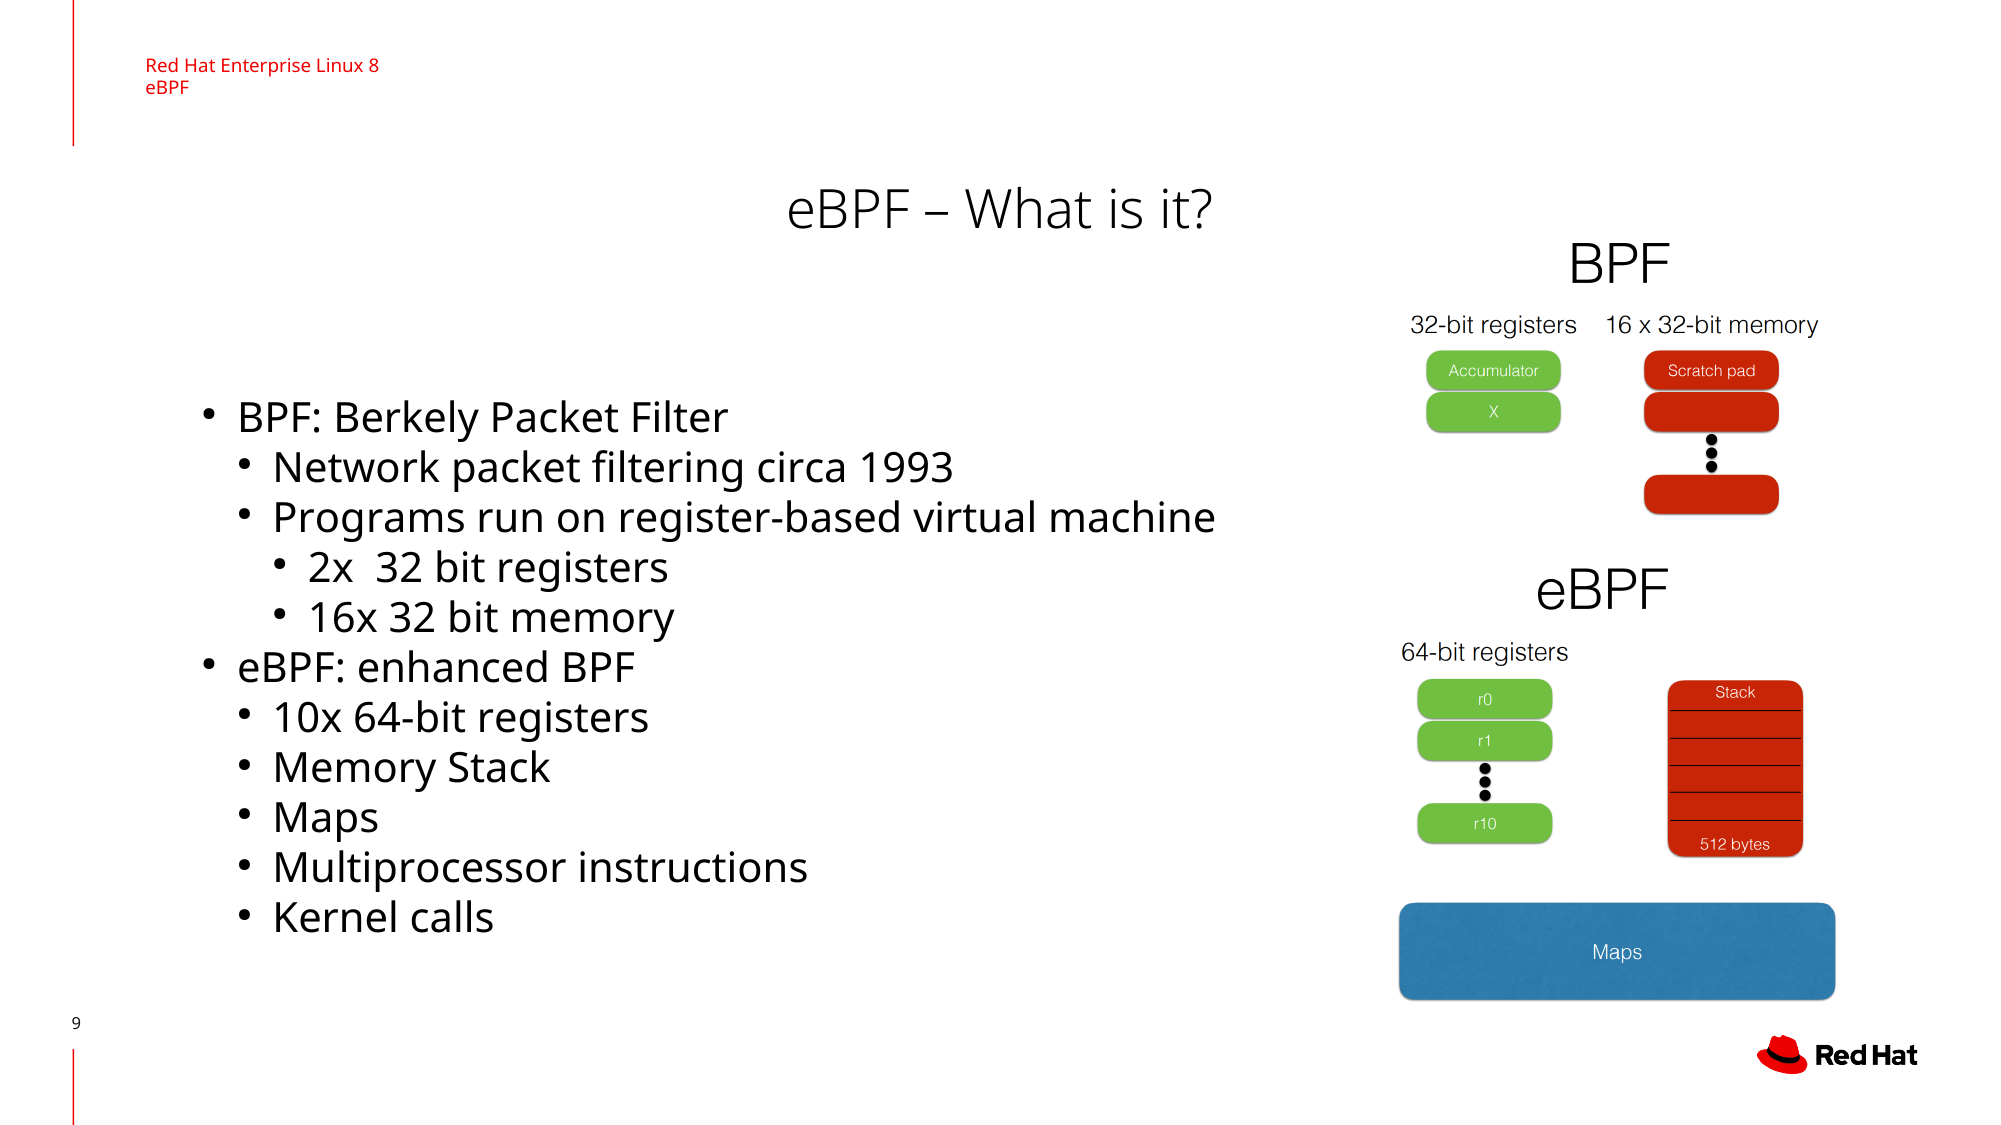

Red Hat Enterprise Linux 8
eBPF
# eBPF – What is it?
BPF: Berkely Packet Filter
Network packet filtering circa 1993
Programs run on register-based virtual machine
2x 32 bit registers
16x 32 bit memory
eBPF: enhanced BPF
10x 64-bit registers
Memory Stack
Maps
Multiprocessor instructions
Kernel calls
9